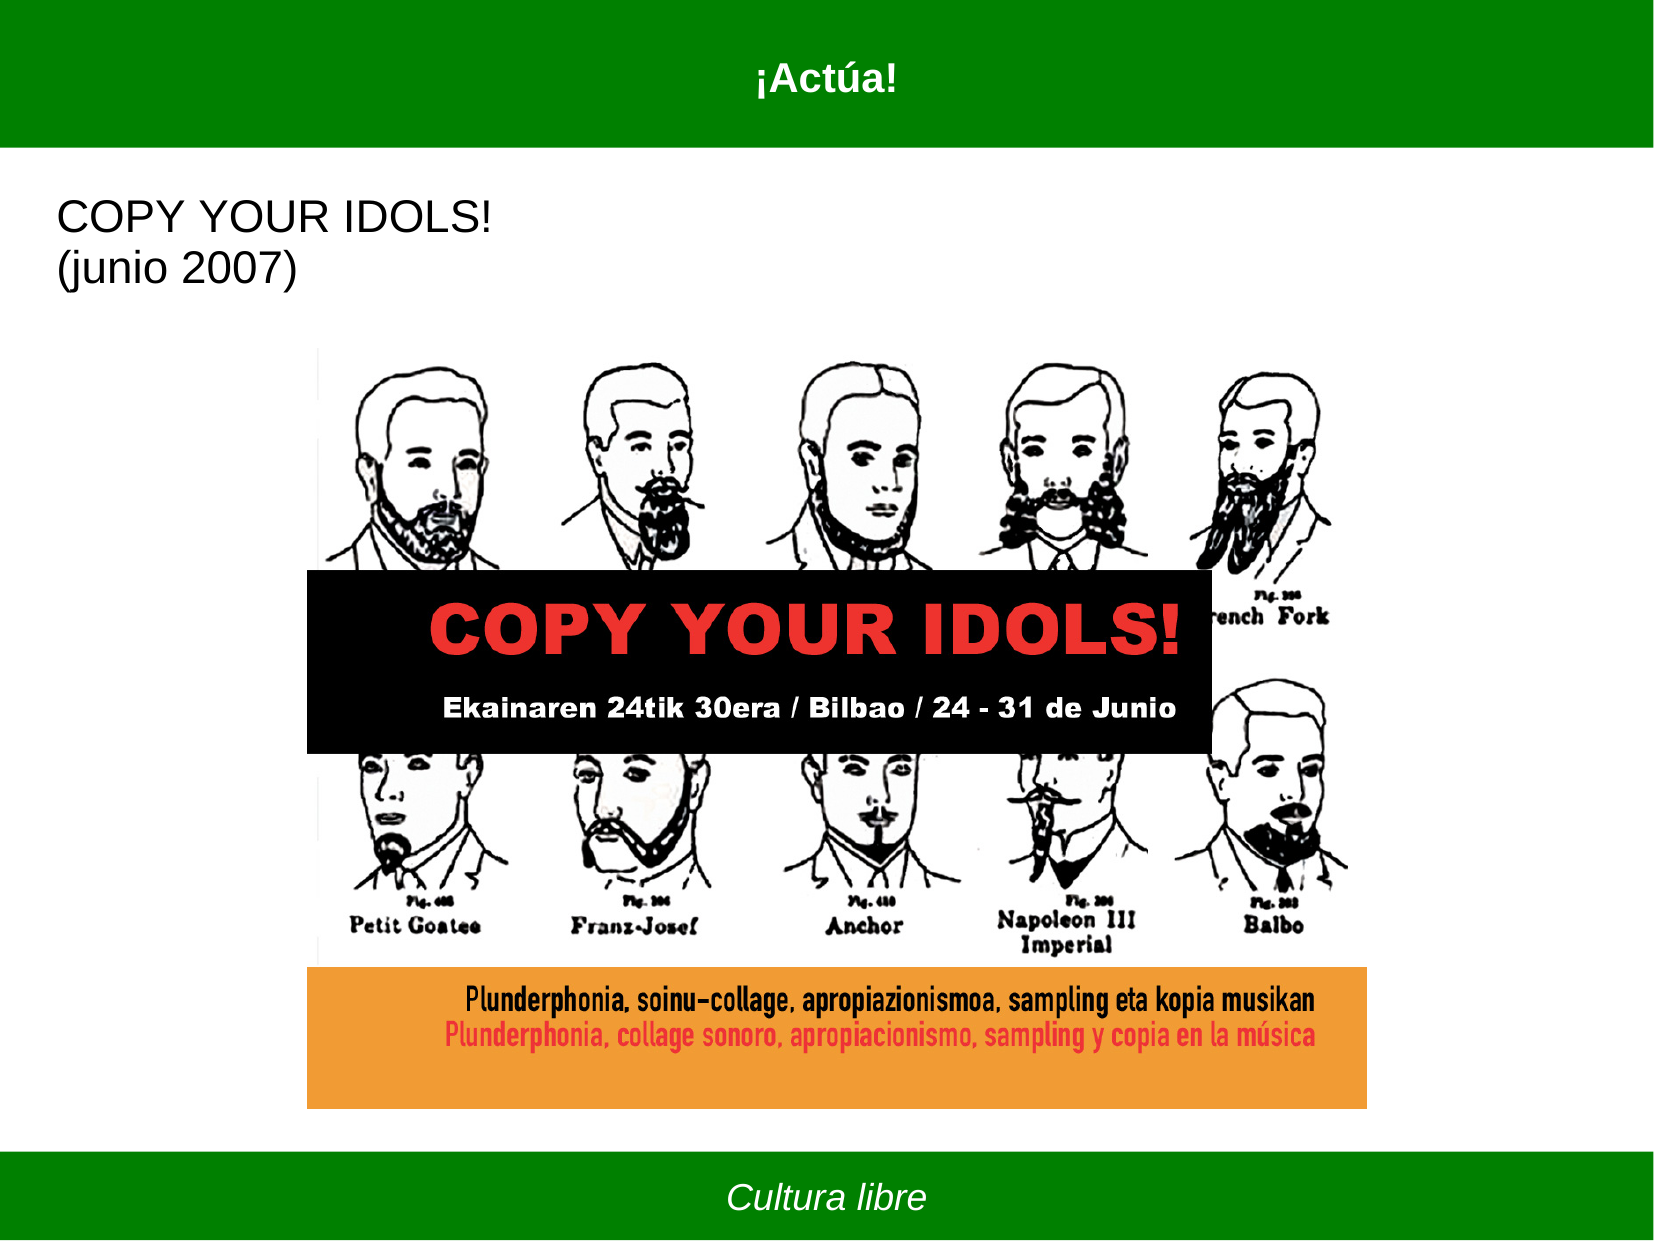

¡Actúa!
COPY YOUR IDOLS!
(junio 2007)
Cultura libre